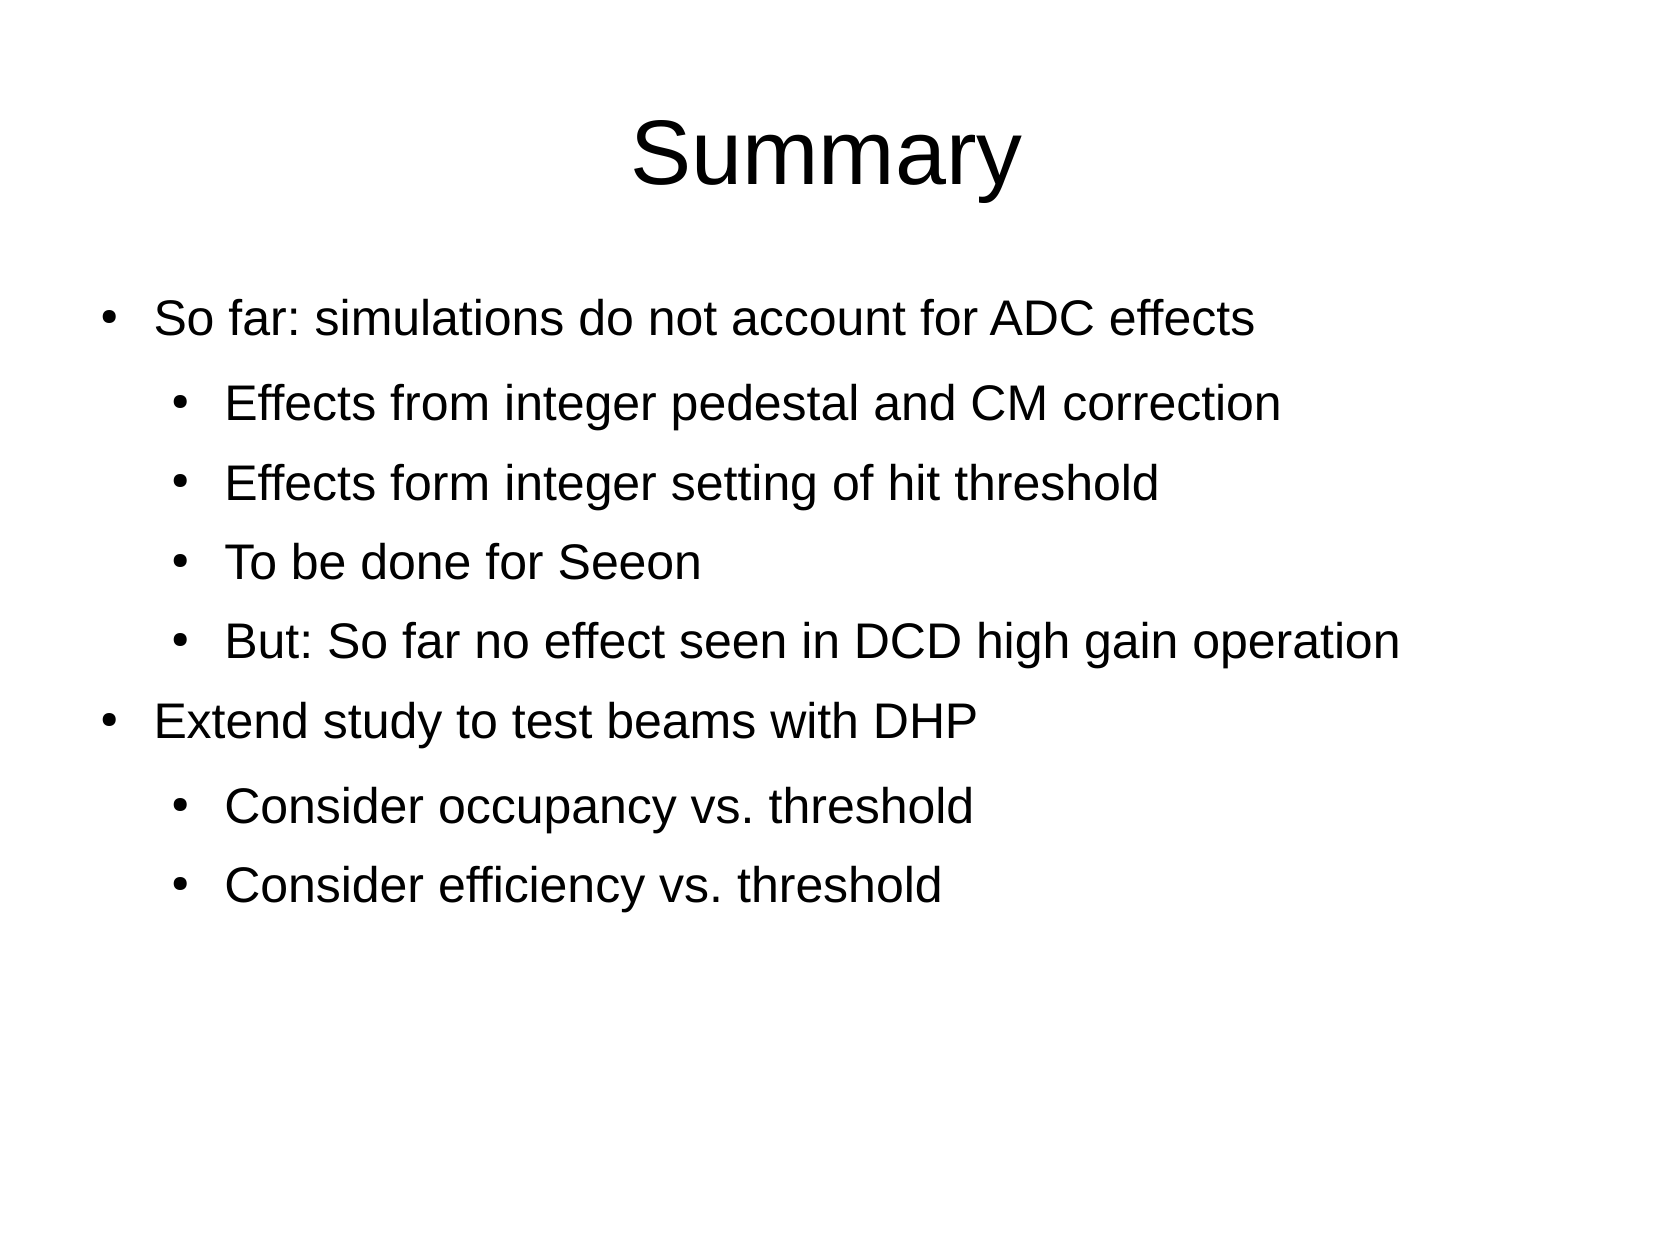

# Summary
So far: simulations do not account for ADC effects
Effects from integer pedestal and CM correction
Effects form integer setting of hit threshold
To be done for Seeon
But: So far no effect seen in DCD high gain operation
Extend study to test beams with DHP
Consider occupancy vs. threshold
Consider efficiency vs. threshold